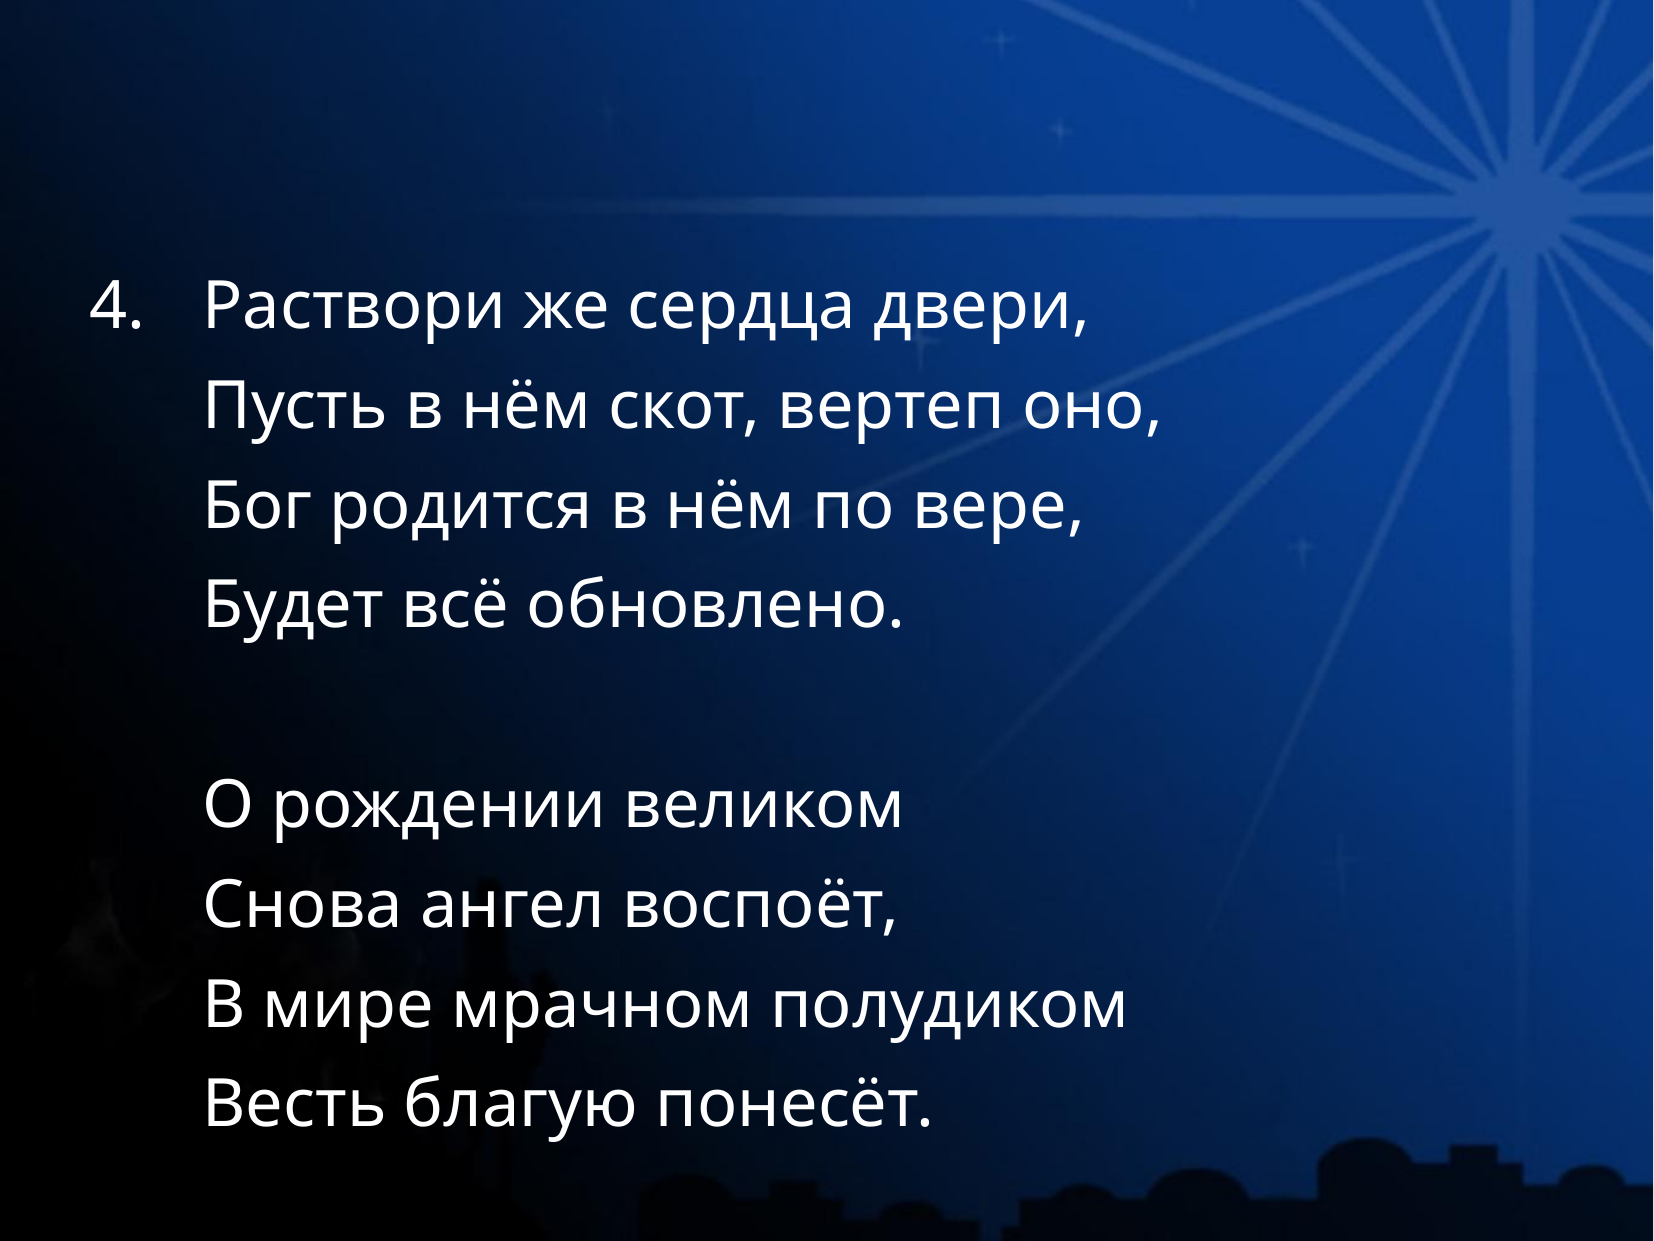

4.	Раствори же сердца двери,
	Пусть в нём скот, вертеп оно,
	Бог родится в нём по вере,
	Будет всё обновлено.
	О рождении великом
	Снова ангел воспоёт,
	В мире мрачном полудиком
	Весть благую понесёт.